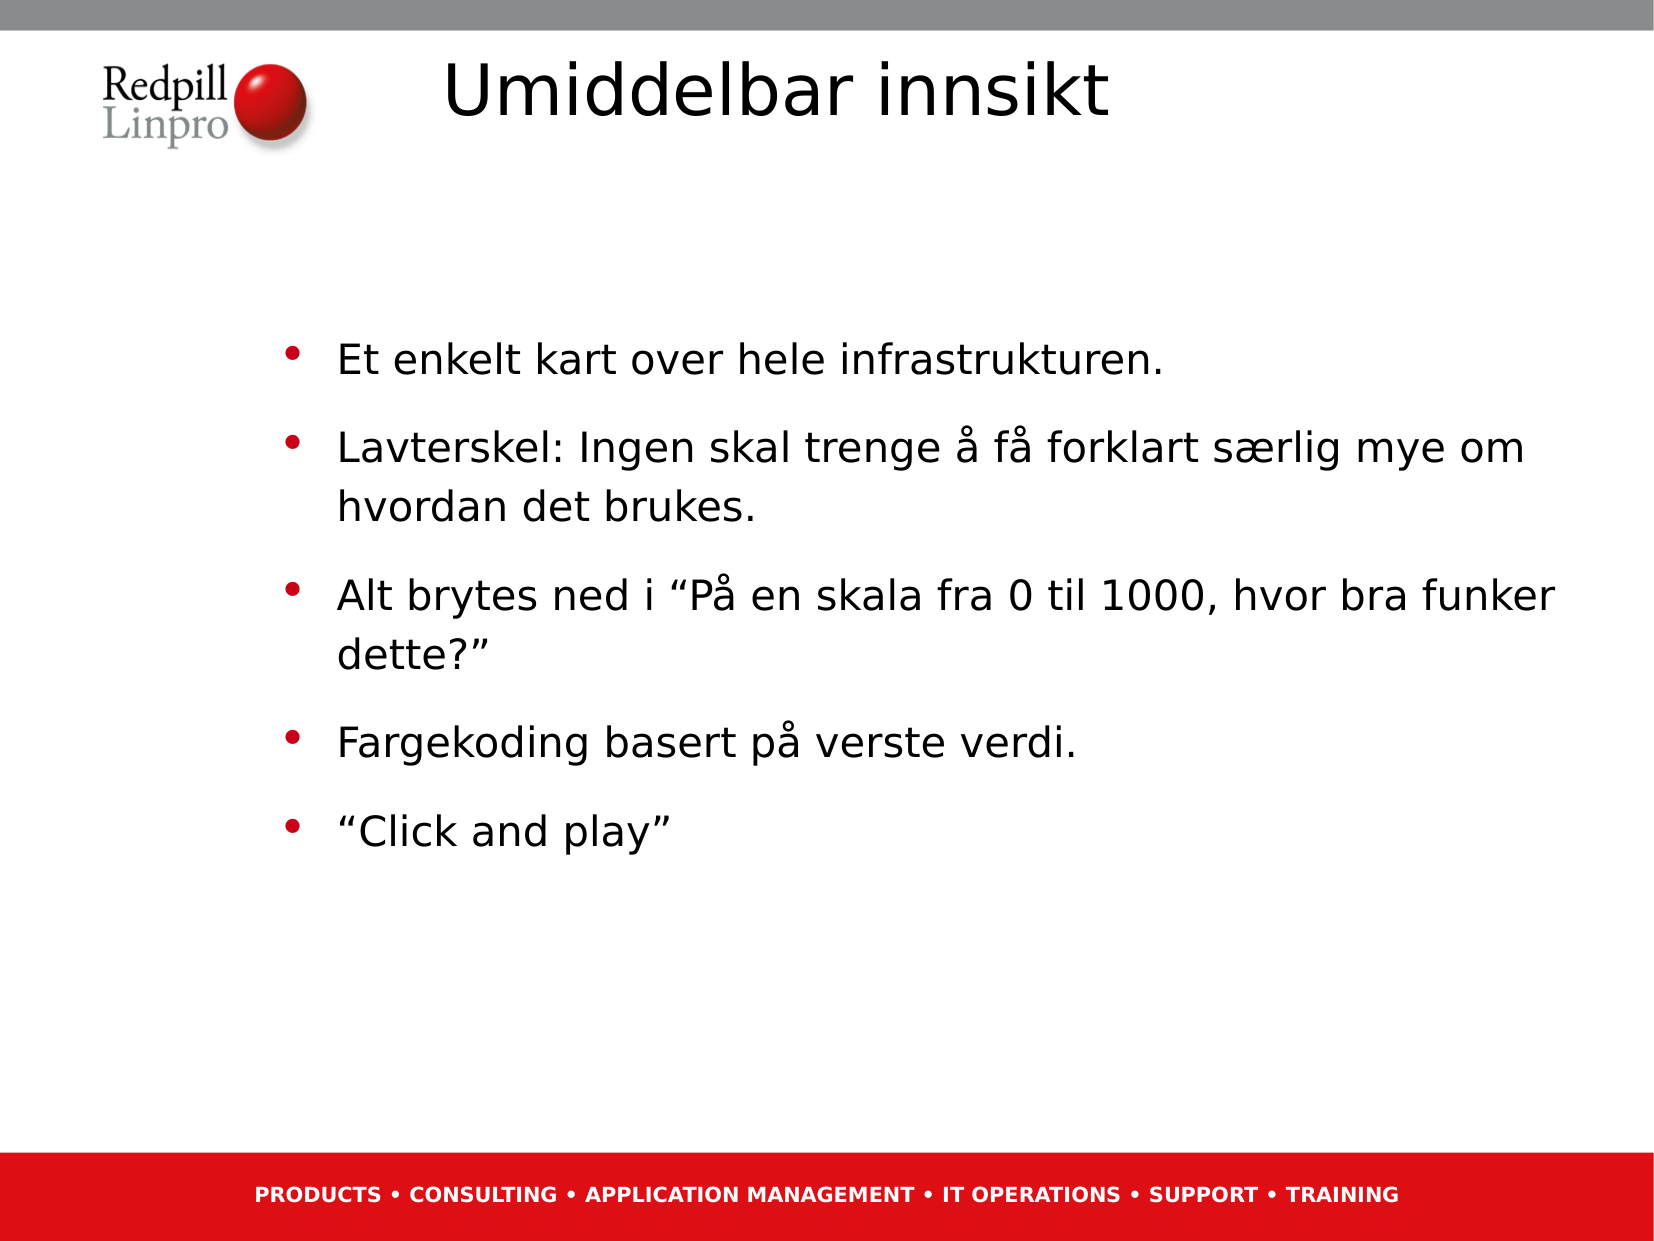

# Umiddelbar innsikt
Et enkelt kart over hele infrastrukturen.
Lavterskel: Ingen skal trenge å få forklart særlig mye om hvordan det brukes.
Alt brytes ned i “På en skala fra 0 til 1000, hvor bra funker dette?”
Fargekoding basert på verste verdi.
“Click and play”